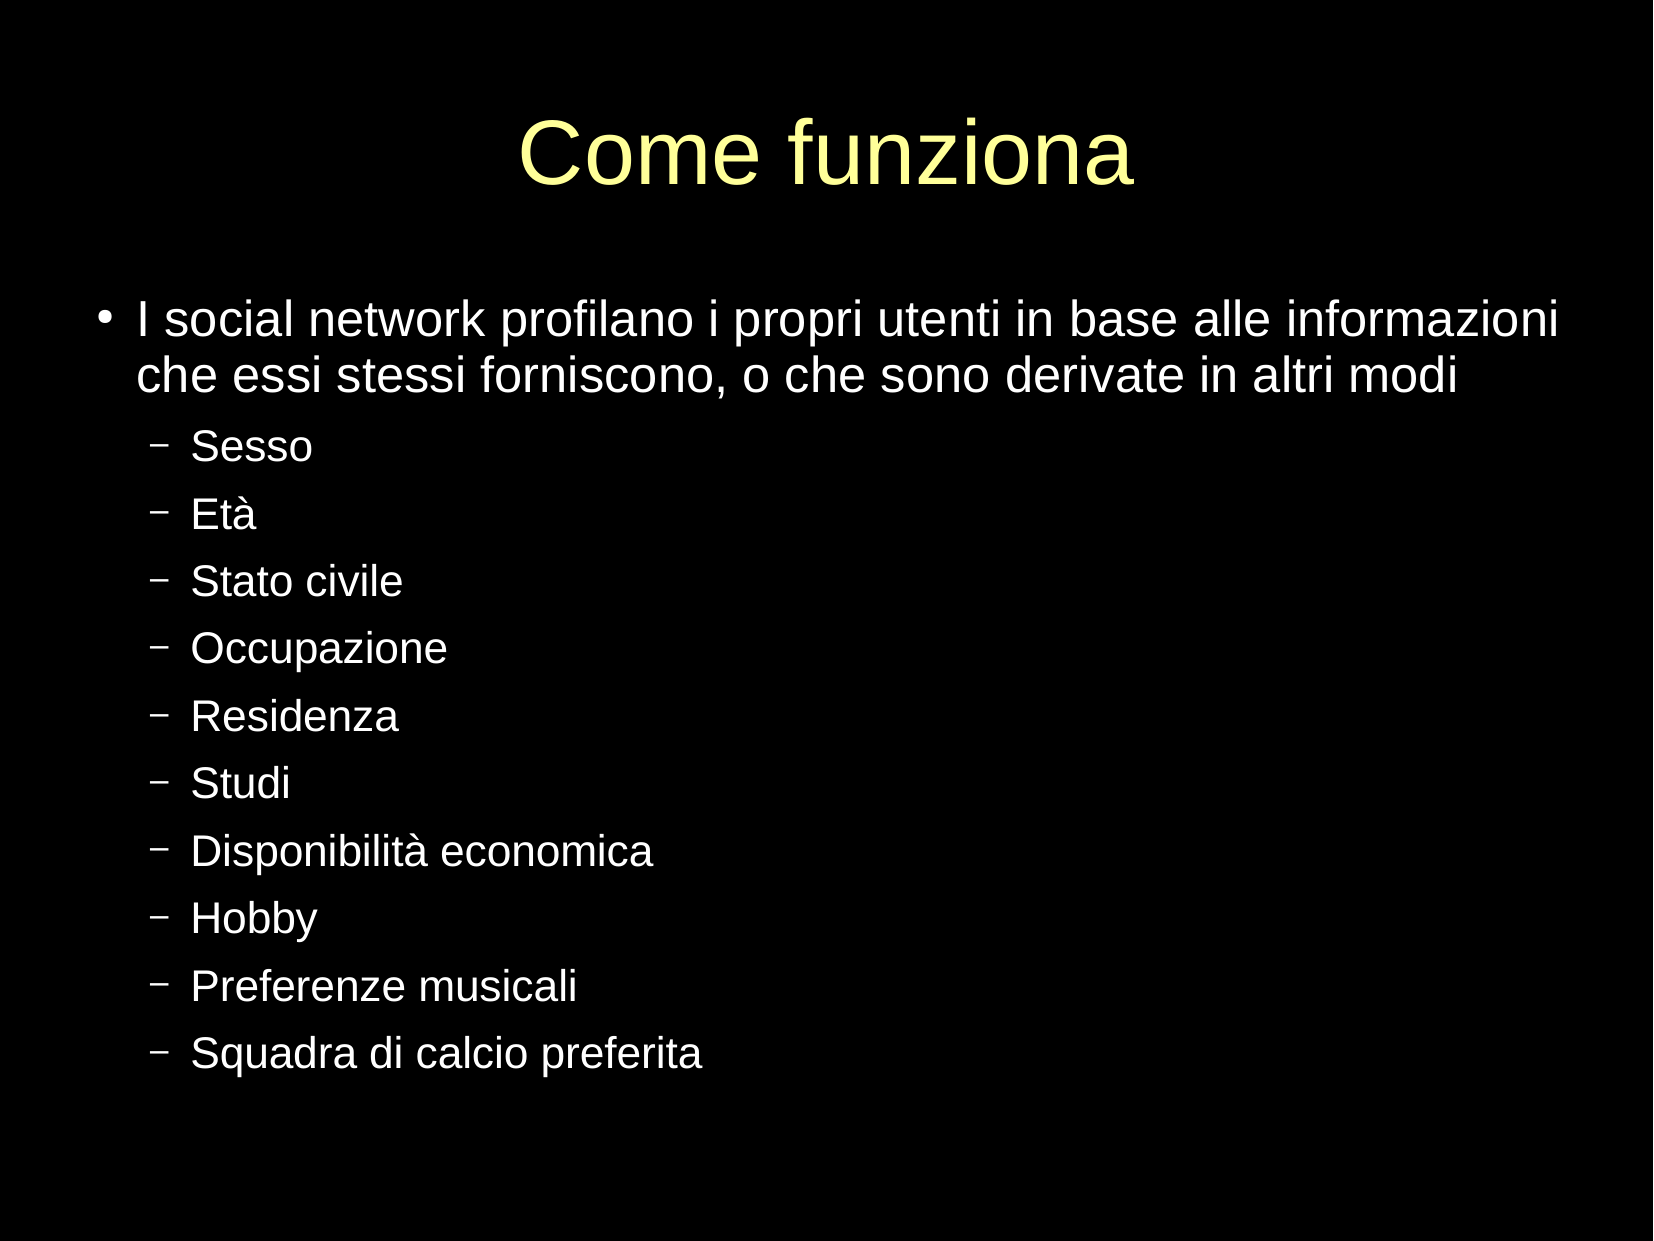

# Come funziona
I social network profilano i propri utenti in base alle informazioni che essi stessi forniscono, o che sono derivate in altri modi
Sesso
Età
Stato civile
Occupazione
Residenza
Studi
Disponibilità economica
Hobby
Preferenze musicali
Squadra di calcio preferita